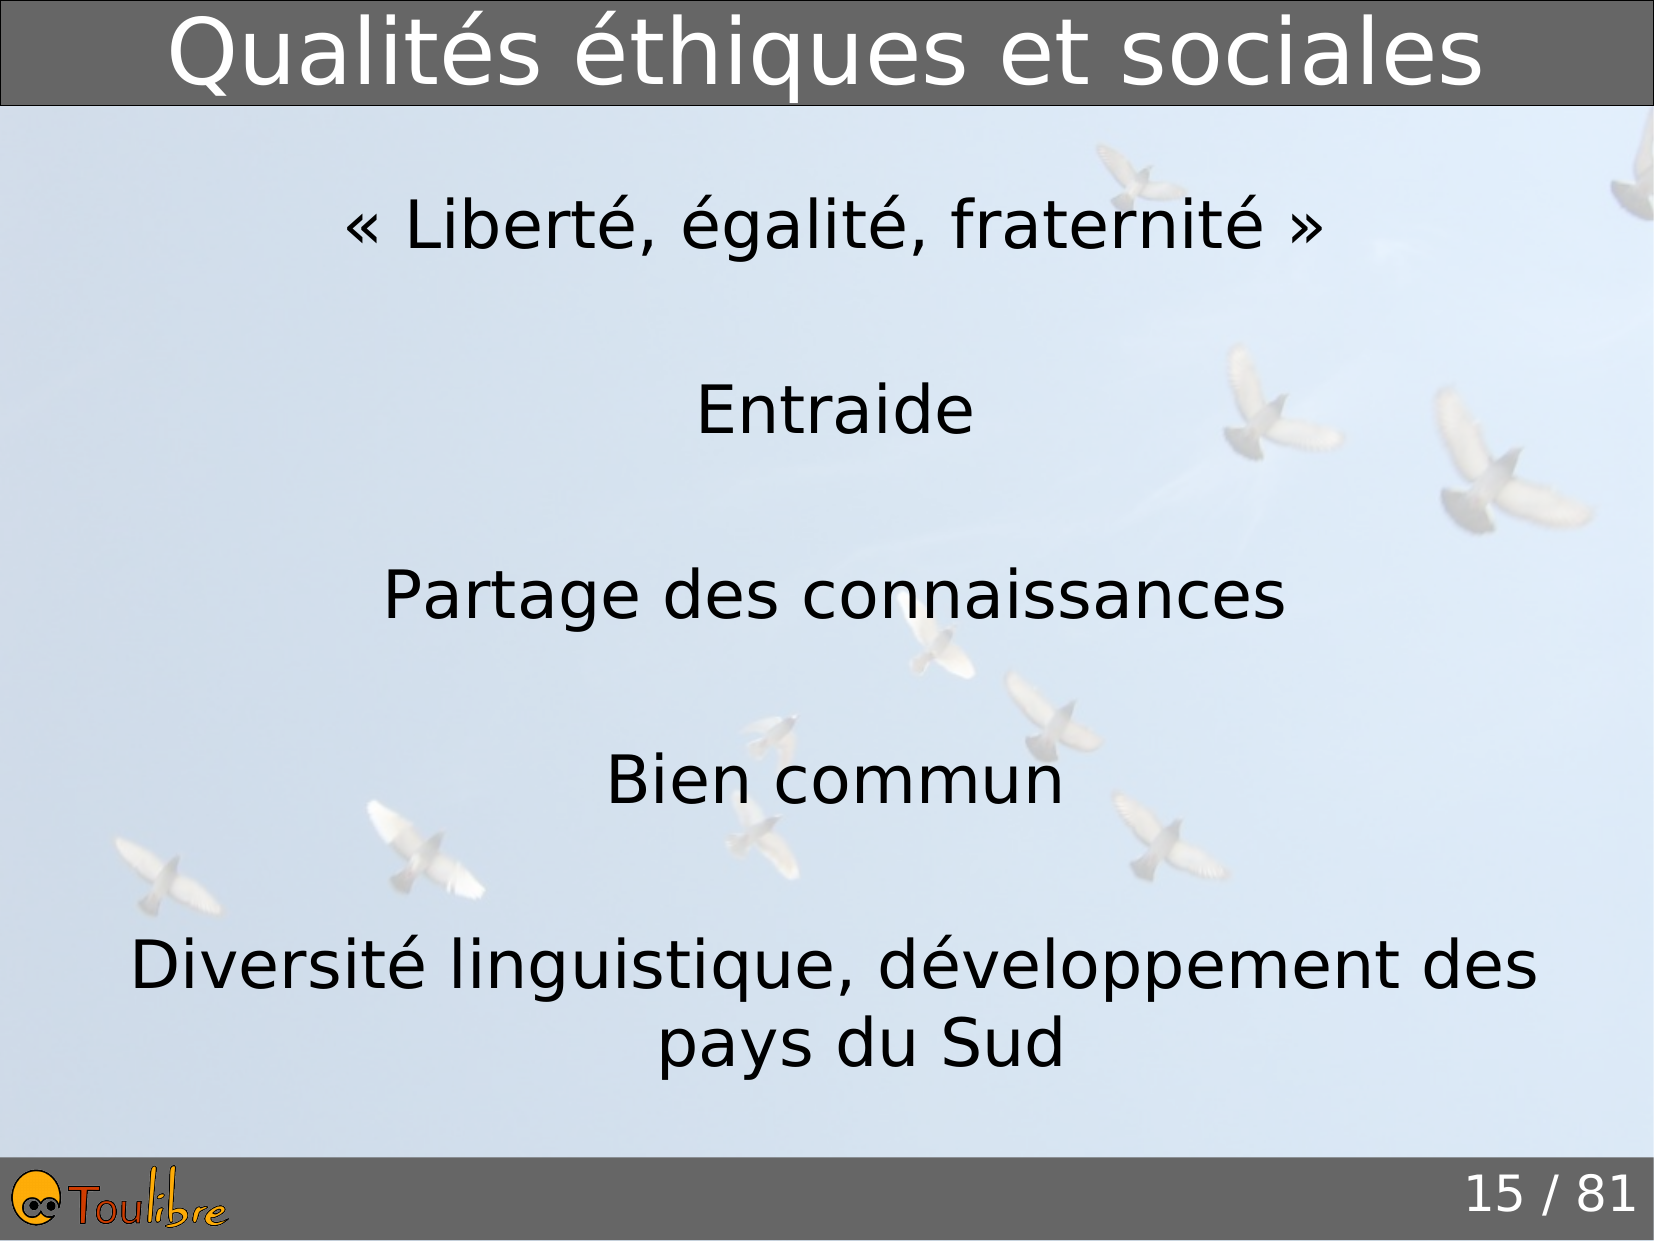

# Qualités éthiques et sociales
« Liberté, égalité, fraternité »
Entraide
Partage des connaissances
Bien commun
Diversité linguistique, développement des pays du Sud